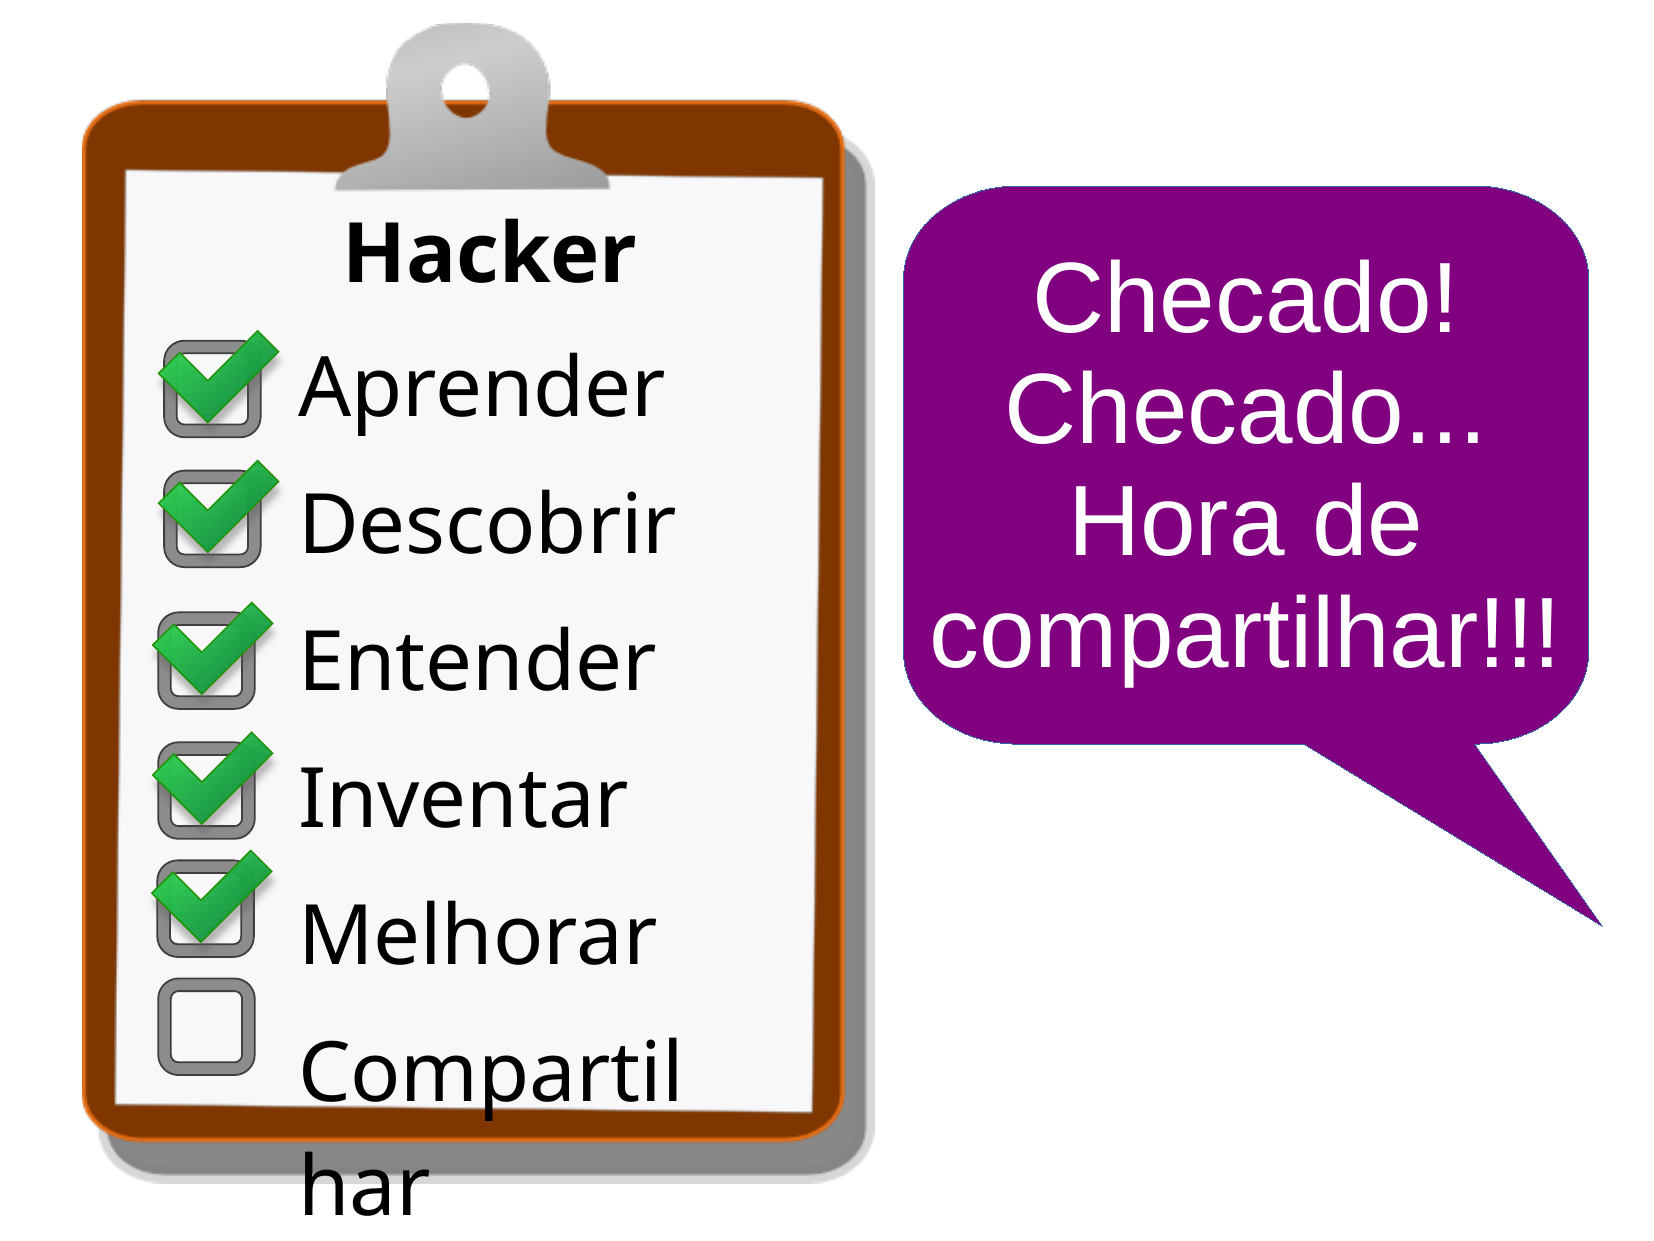

Hacker
Checado!
Checado...
Hora de
compartilhar!!!
Aprender
Descobrir
Entender
Inventar
Melhorar
Compartilhar